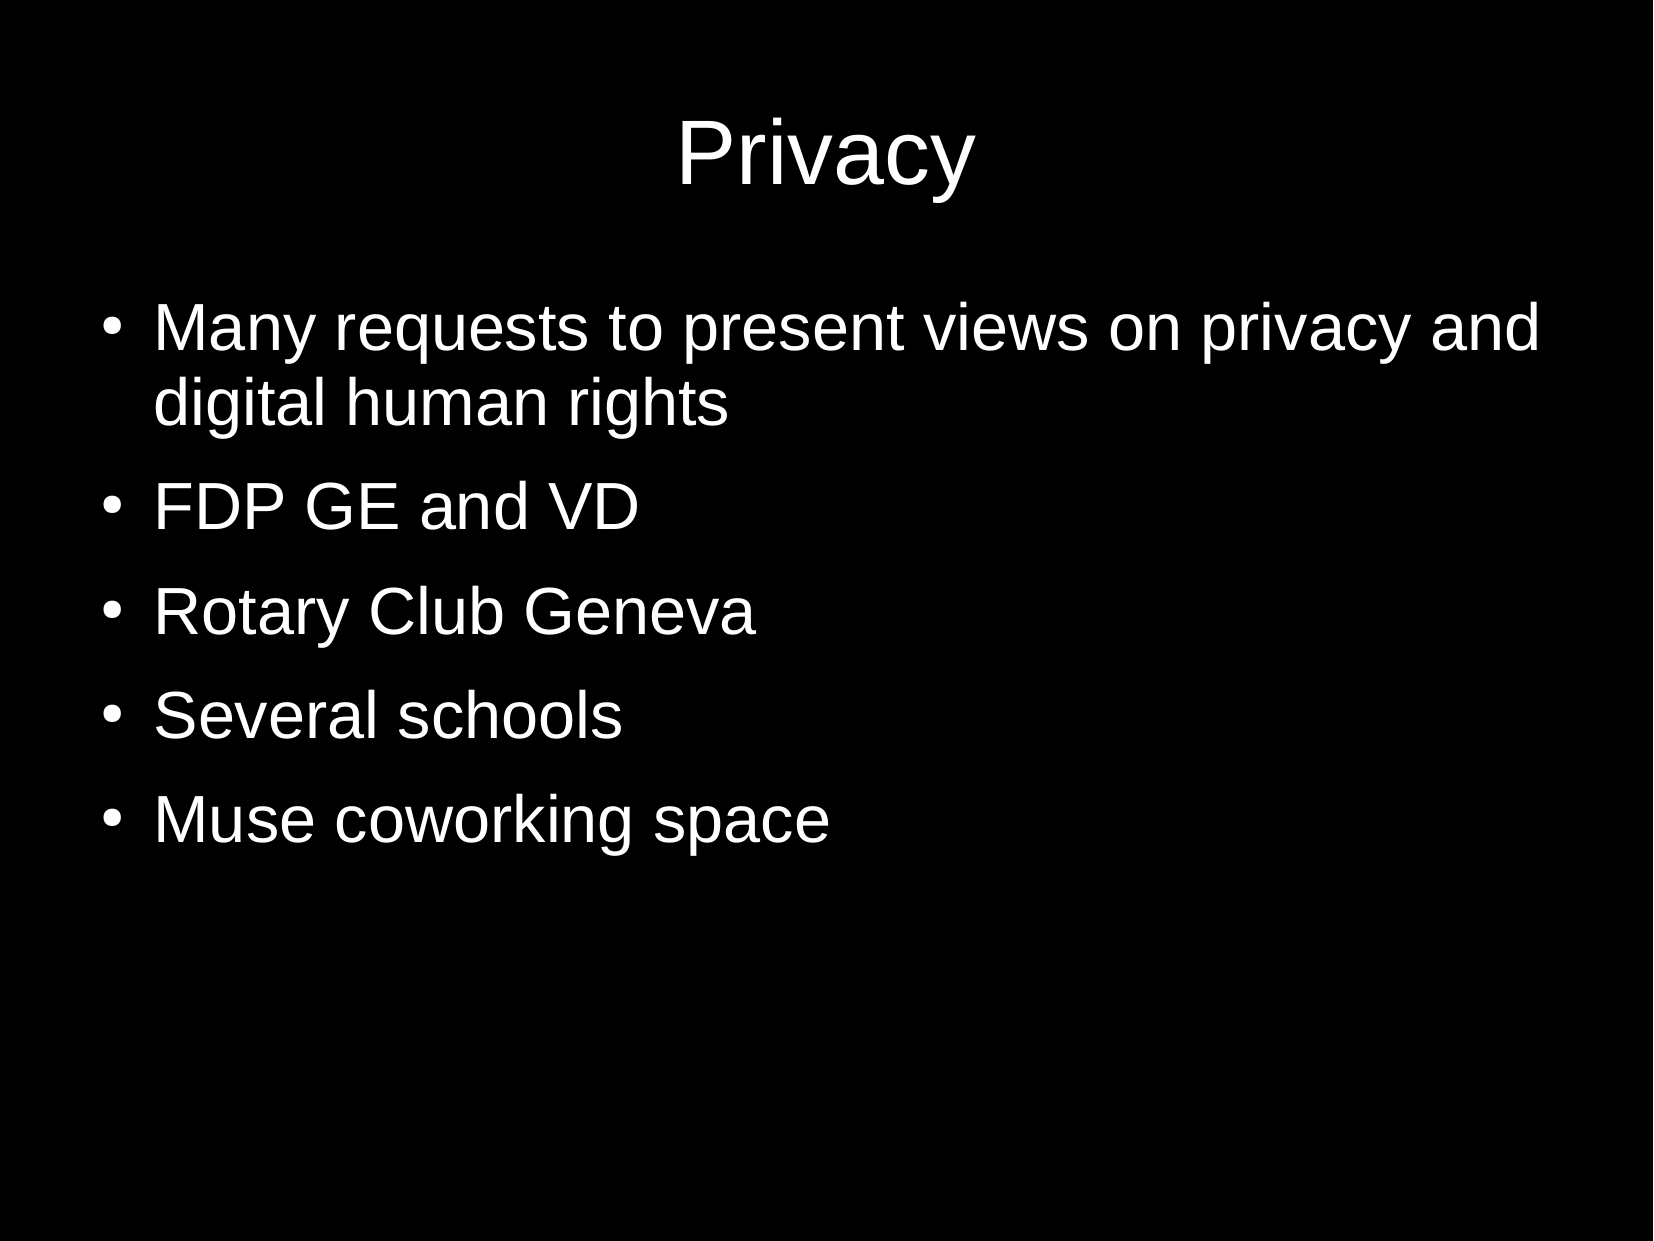

# Privacy
Many requests to present views on privacy and digital human rights
FDP GE and VD
Rotary Club Geneva
Several schools
Muse coworking space